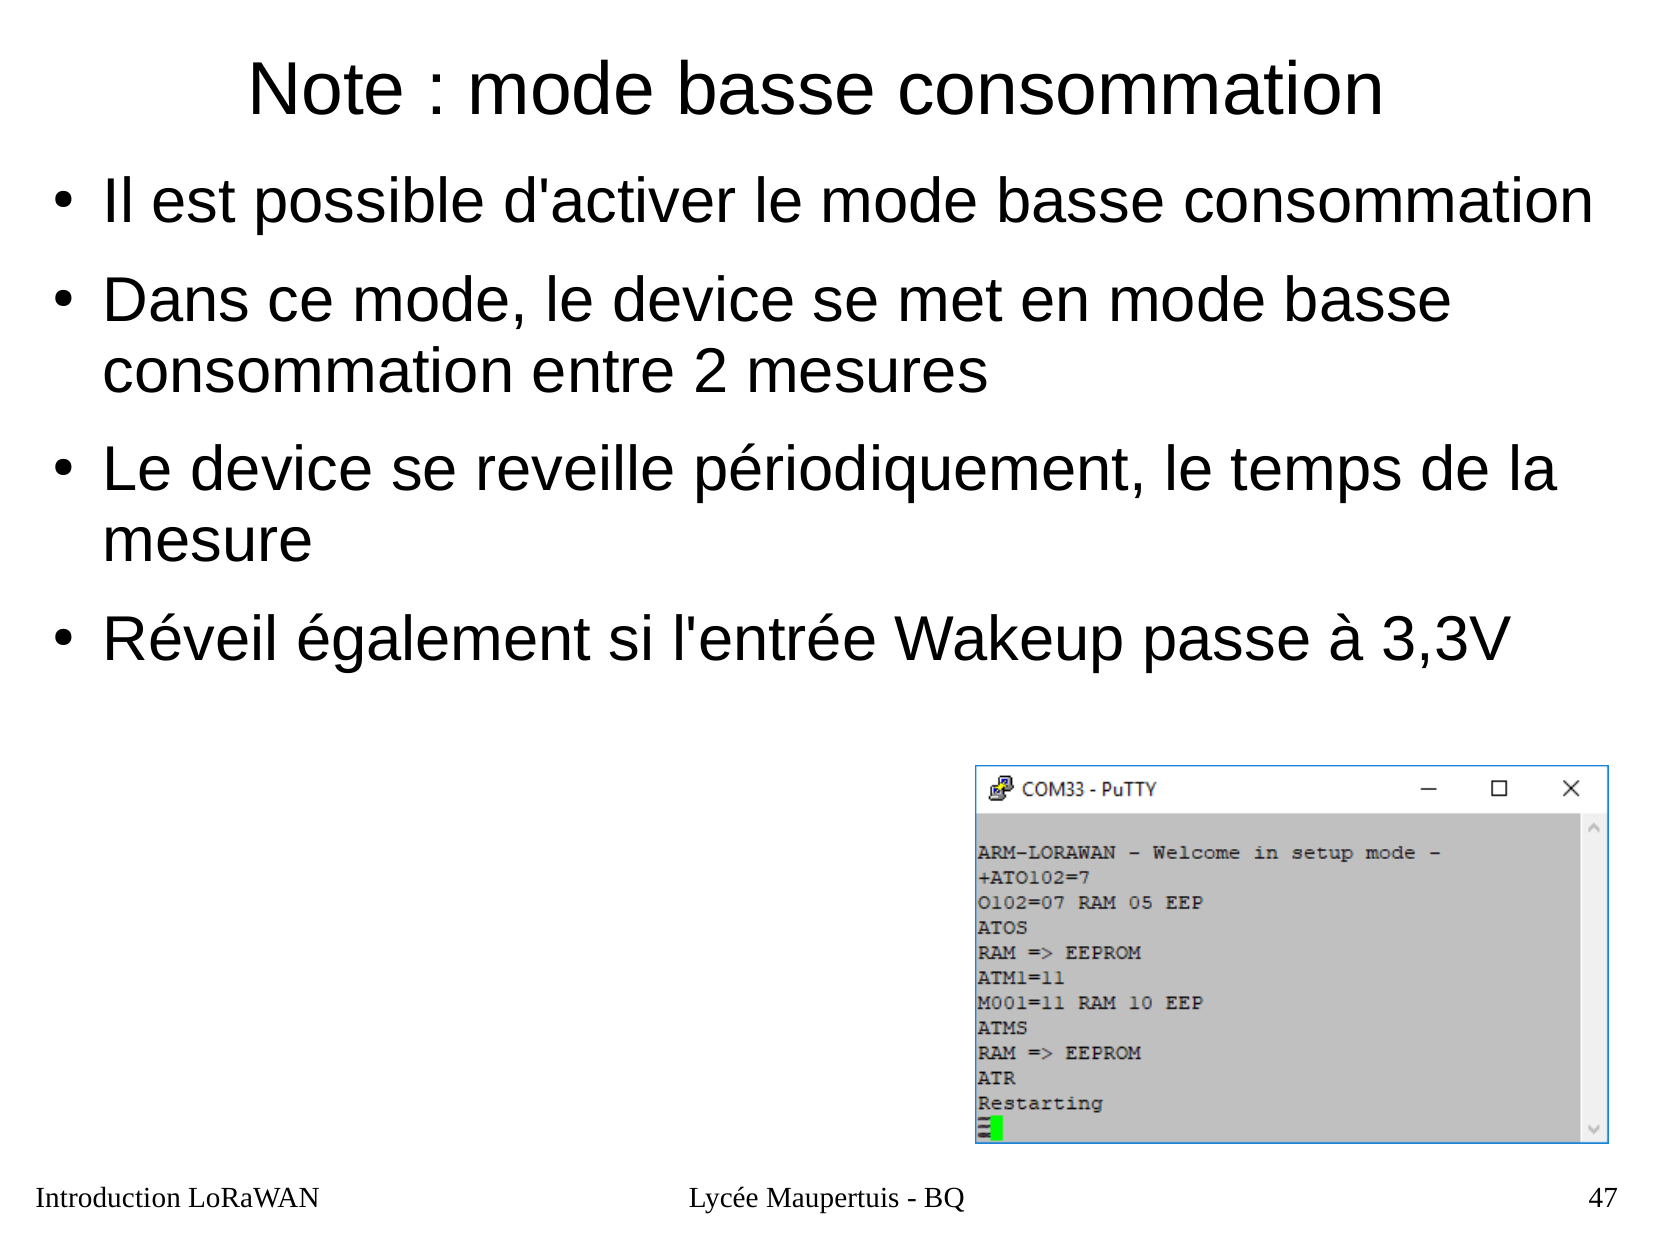

# Note : mode basse consommation
Il est possible d'activer le mode basse consommation
Dans ce mode, le device se met en mode basse consommation entre 2 mesures
Le device se reveille périodiquement, le temps de la mesure
Réveil également si l'entrée Wakeup passe à 3,3V
Introduction LoRaWAN
Lycée Maupertuis - BQ
47